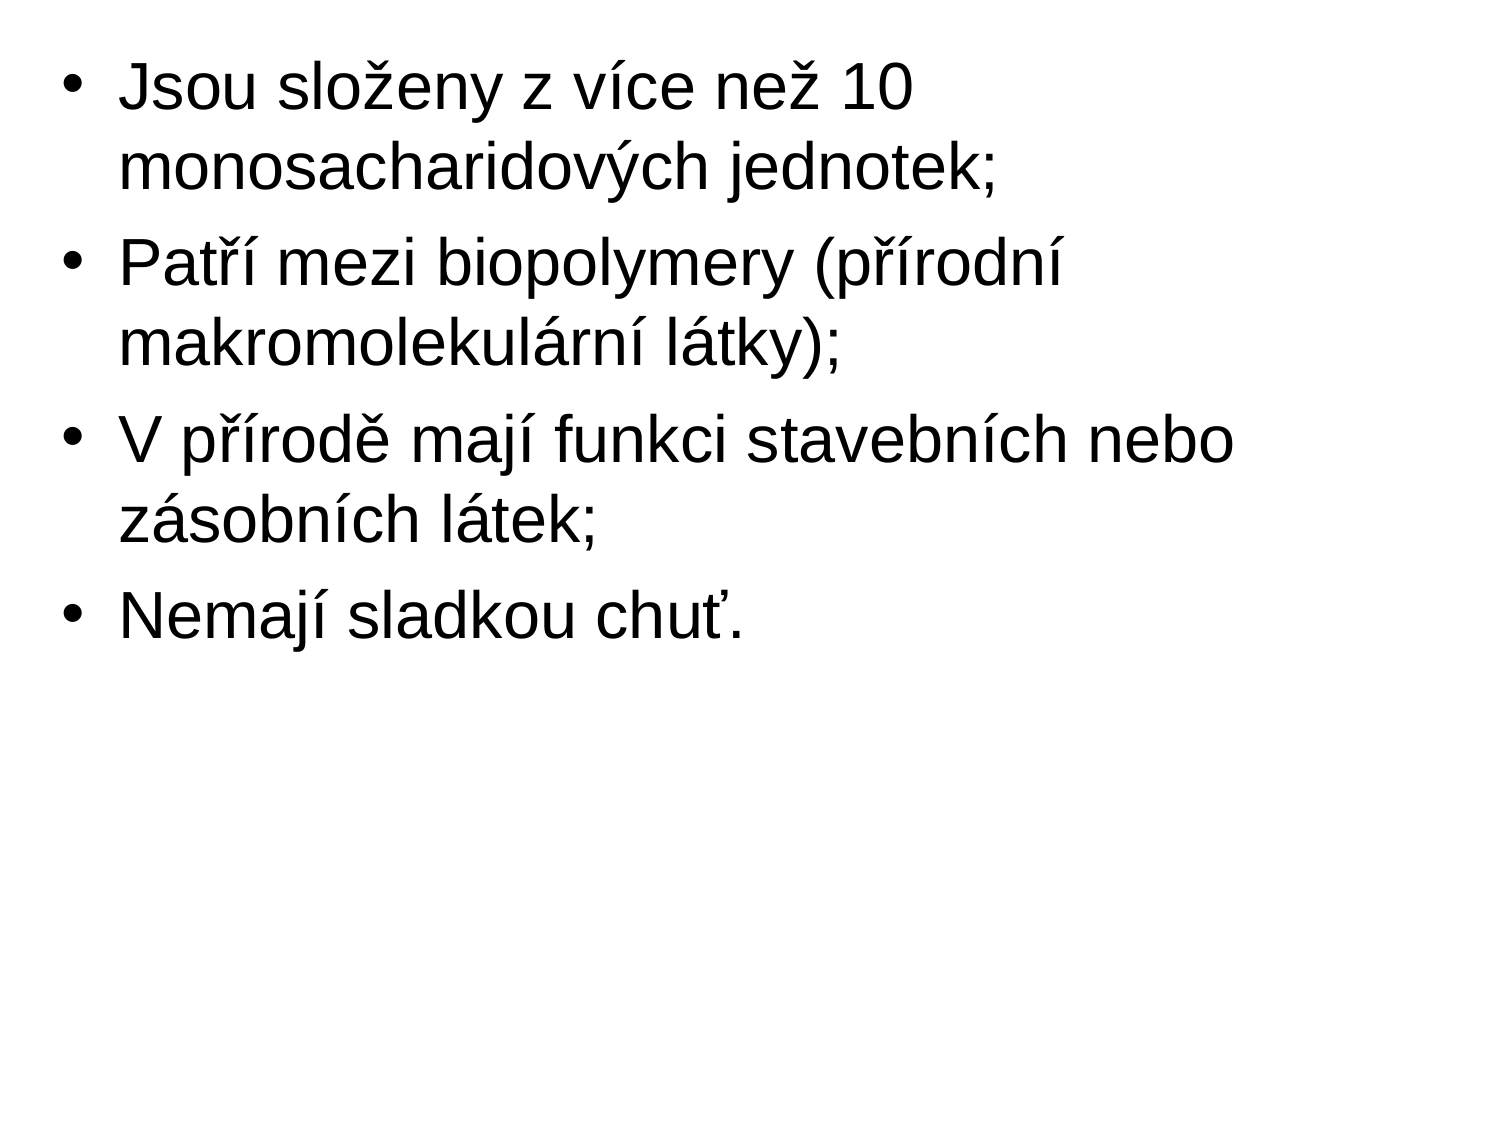

# Jsou složeny z více než 10 monosacharidových jednotek;
Patří mezi biopolymery (přírodní makromolekulární látky);
V přírodě mají funkci stavebních nebo zásobních látek;
Nemají sladkou chuť.